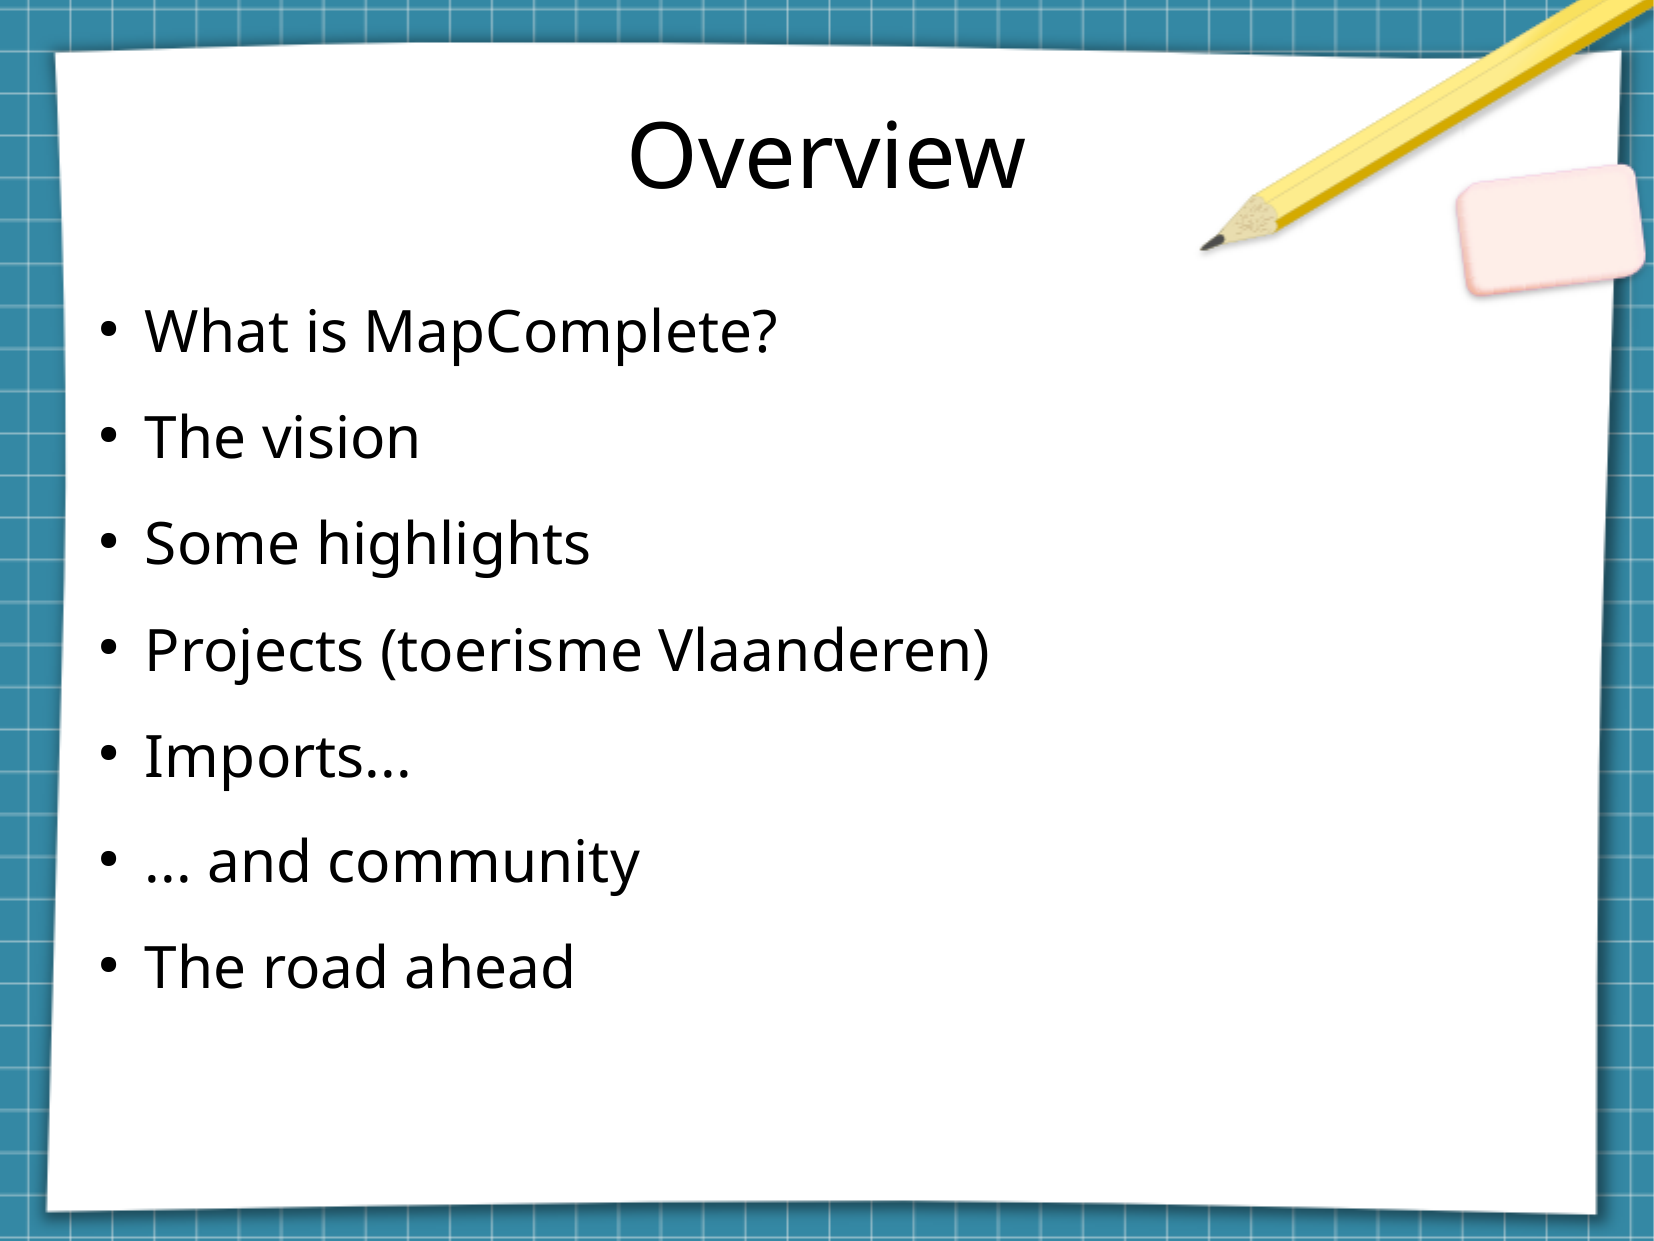

# Overview
What is MapComplete?
The vision
Some highlights
Projects (toerisme Vlaanderen)
Imports...
... and community
The road ahead